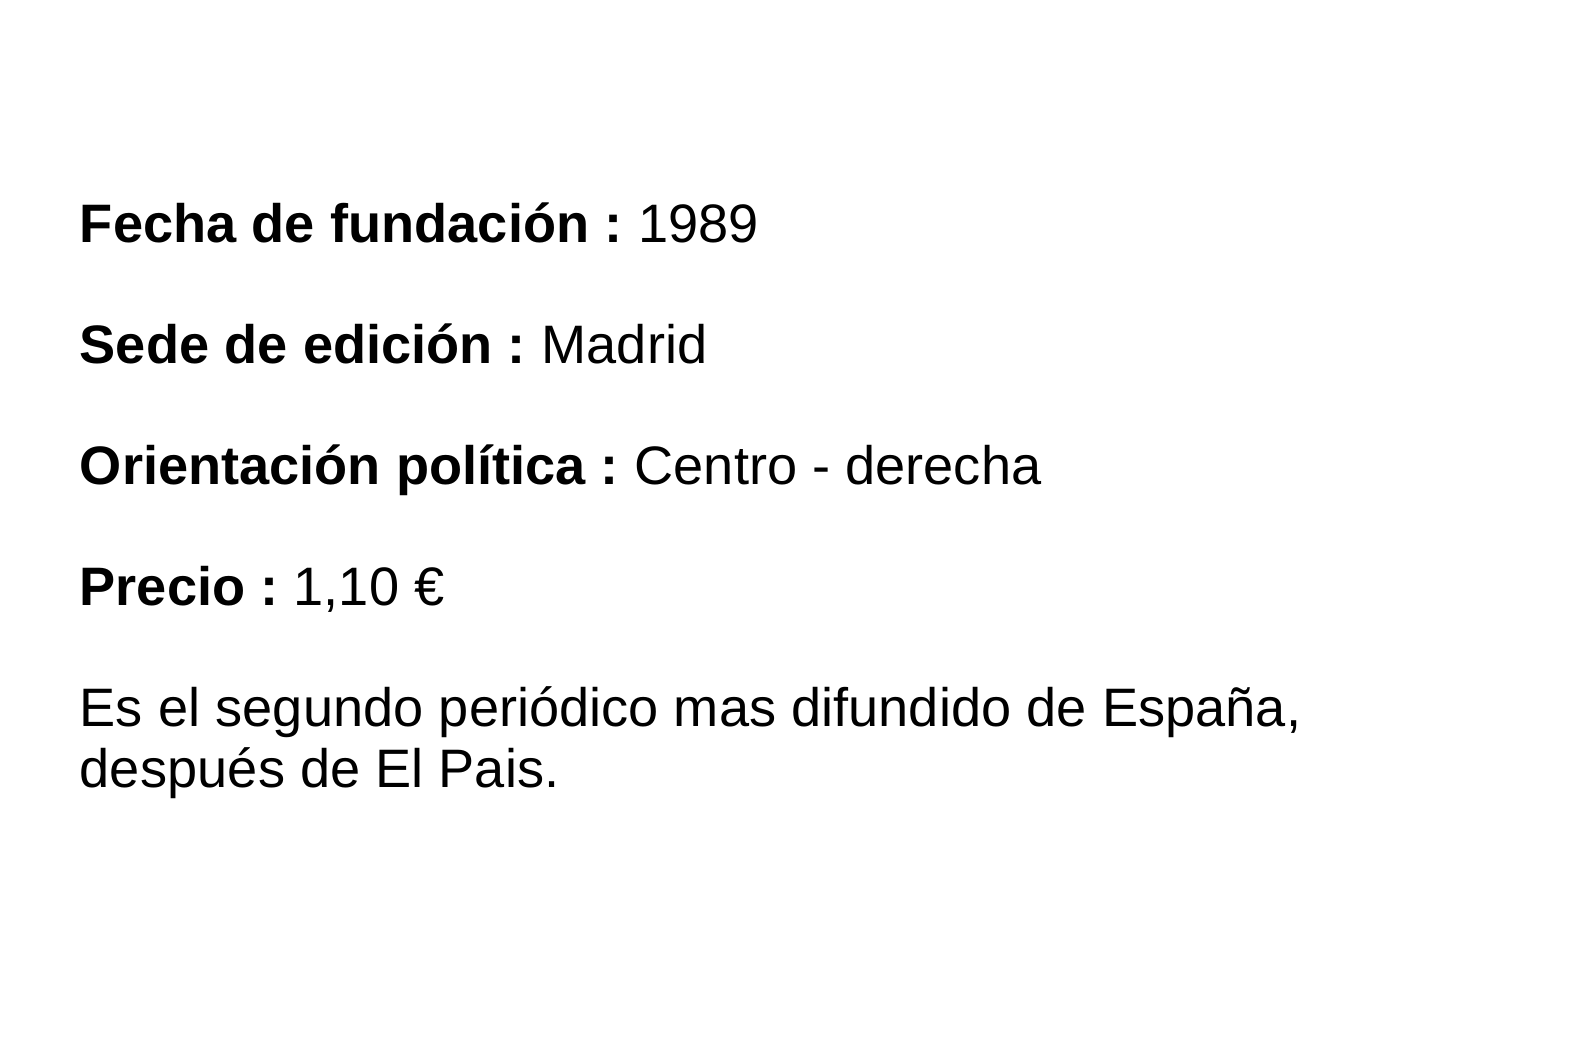

# Fecha de fundación : 1989
Sede de edición : Madrid
Orientación política : Centro - derecha
Precio : 1,10 €
Es el segundo periódico mas difundido de España, después de El Pais.